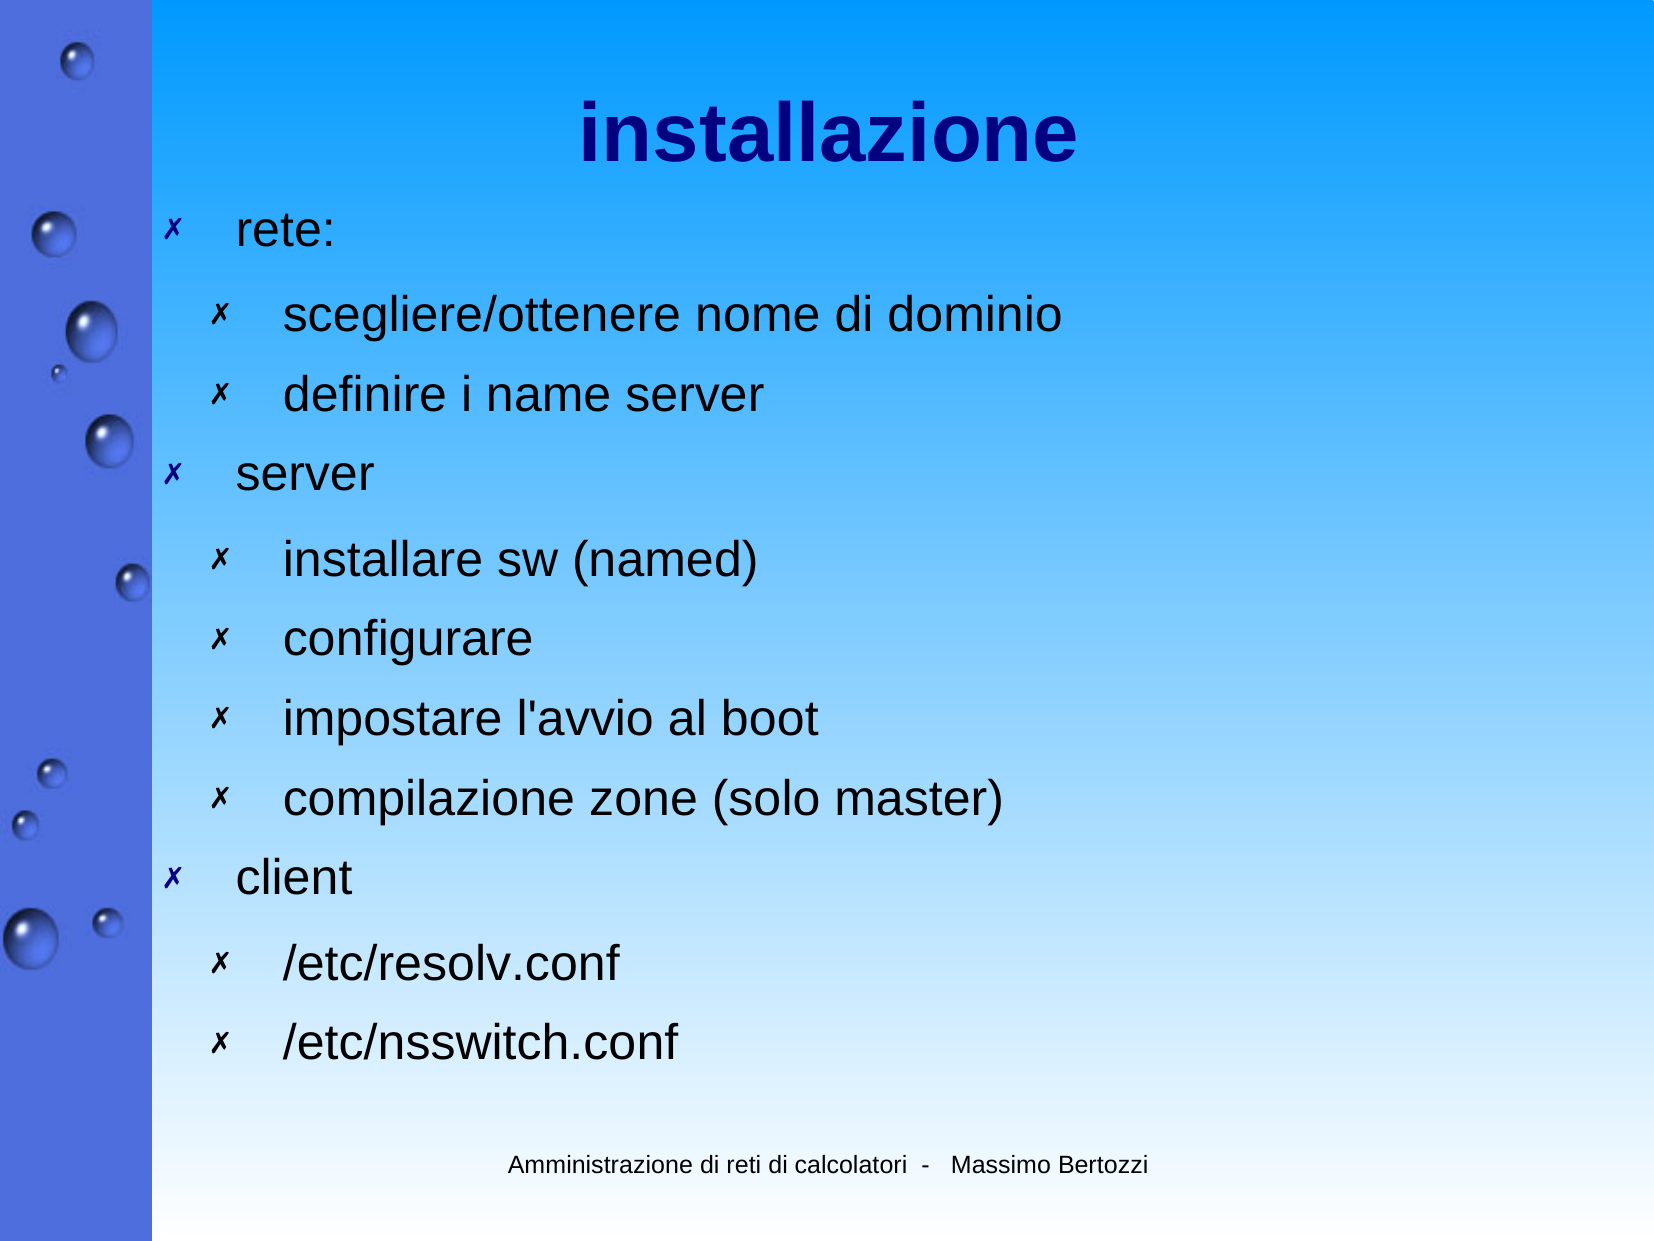

# installazione
rete:
scegliere/ottenere nome di dominio
definire i name server
server
installare sw (named)
configurare
impostare l'avvio al boot
compilazione zone (solo master)
client
/etc/resolv.conf
/etc/nsswitch.conf